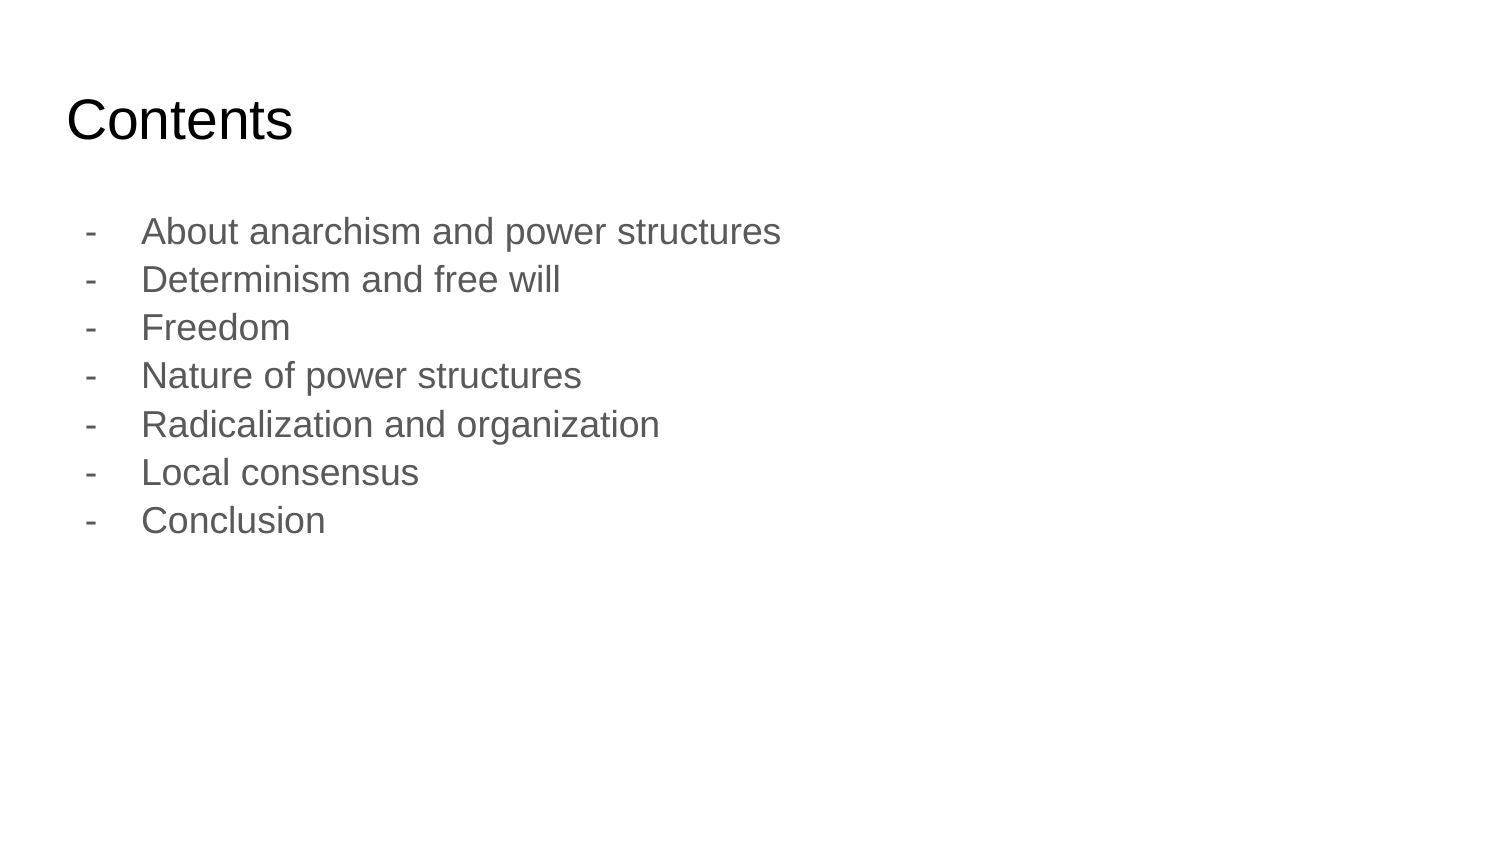

# Contents
About anarchism and power structures
Determinism and free will
Freedom
Nature of power structures
Radicalization and organization
Local consensus
Conclusion